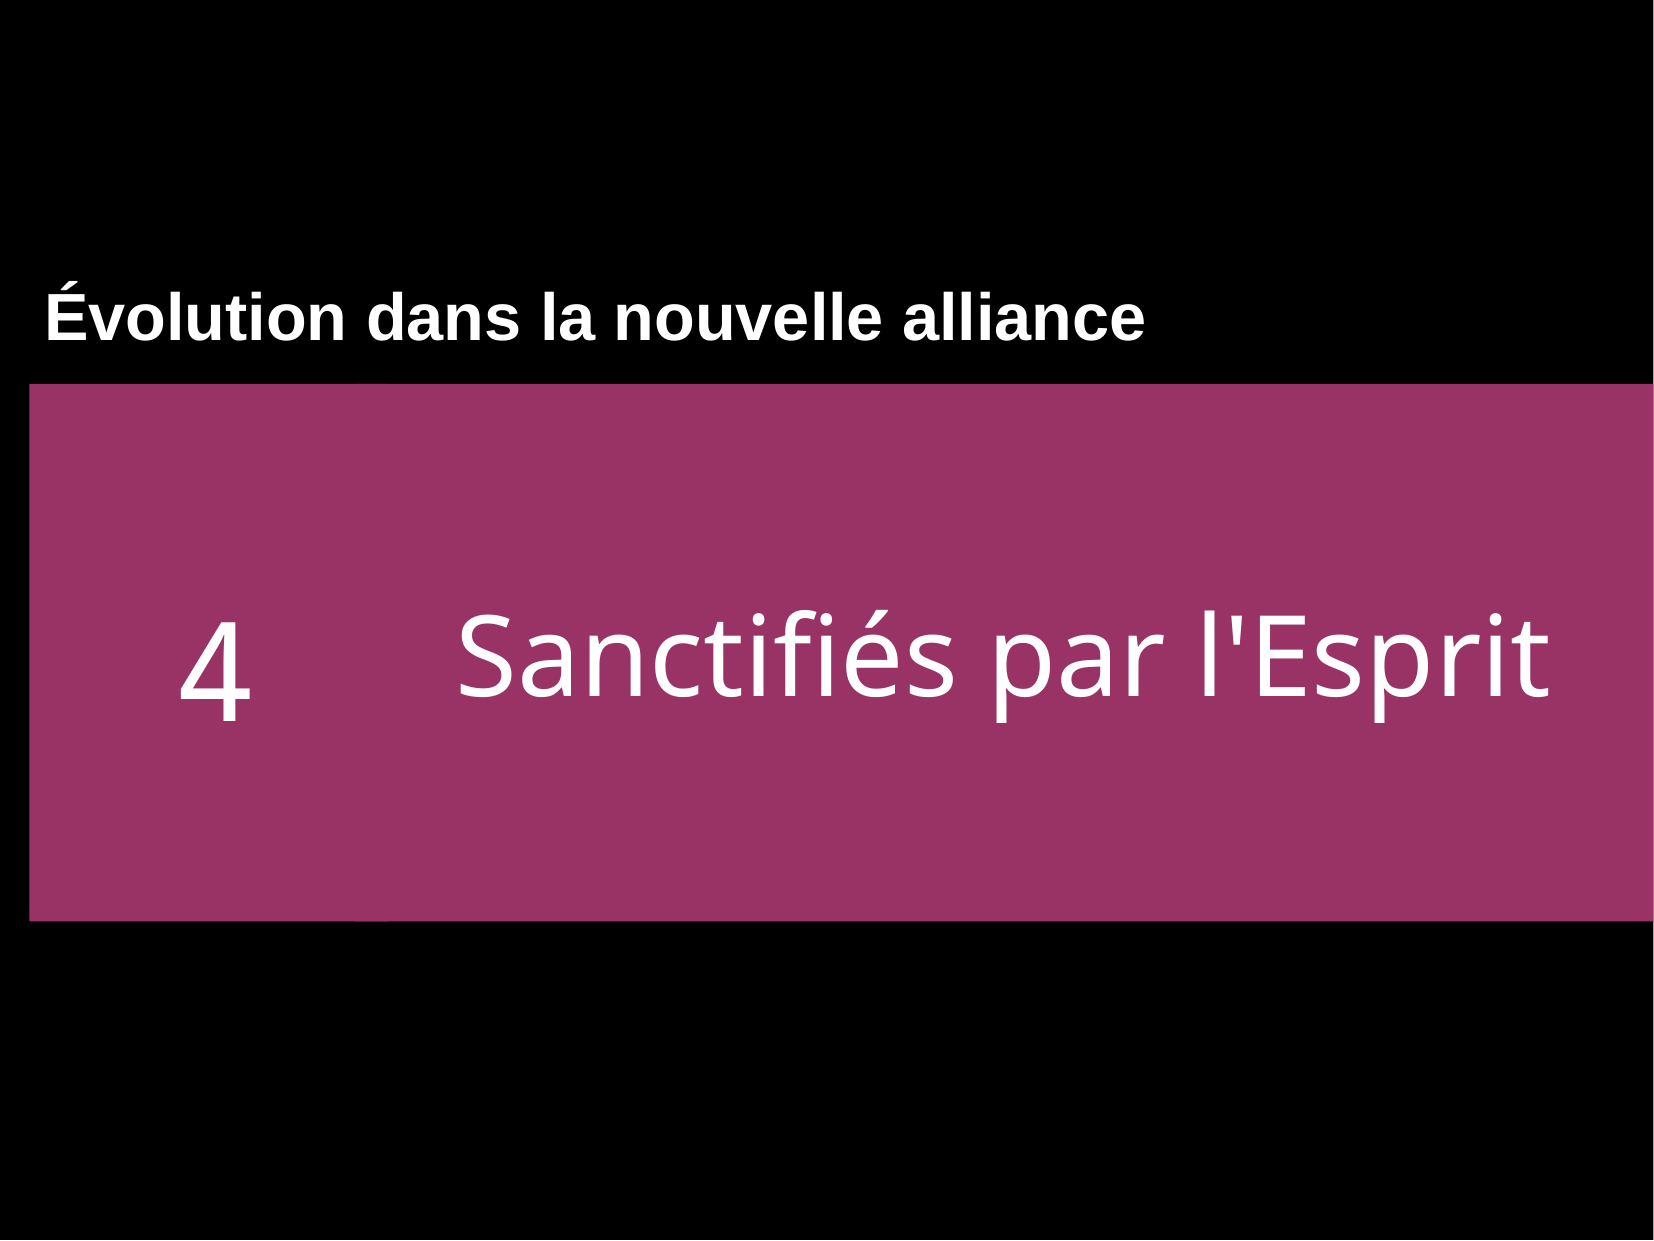

Évolution dans la nouvelle alliance
Sanctifiés par l'Esprit
4